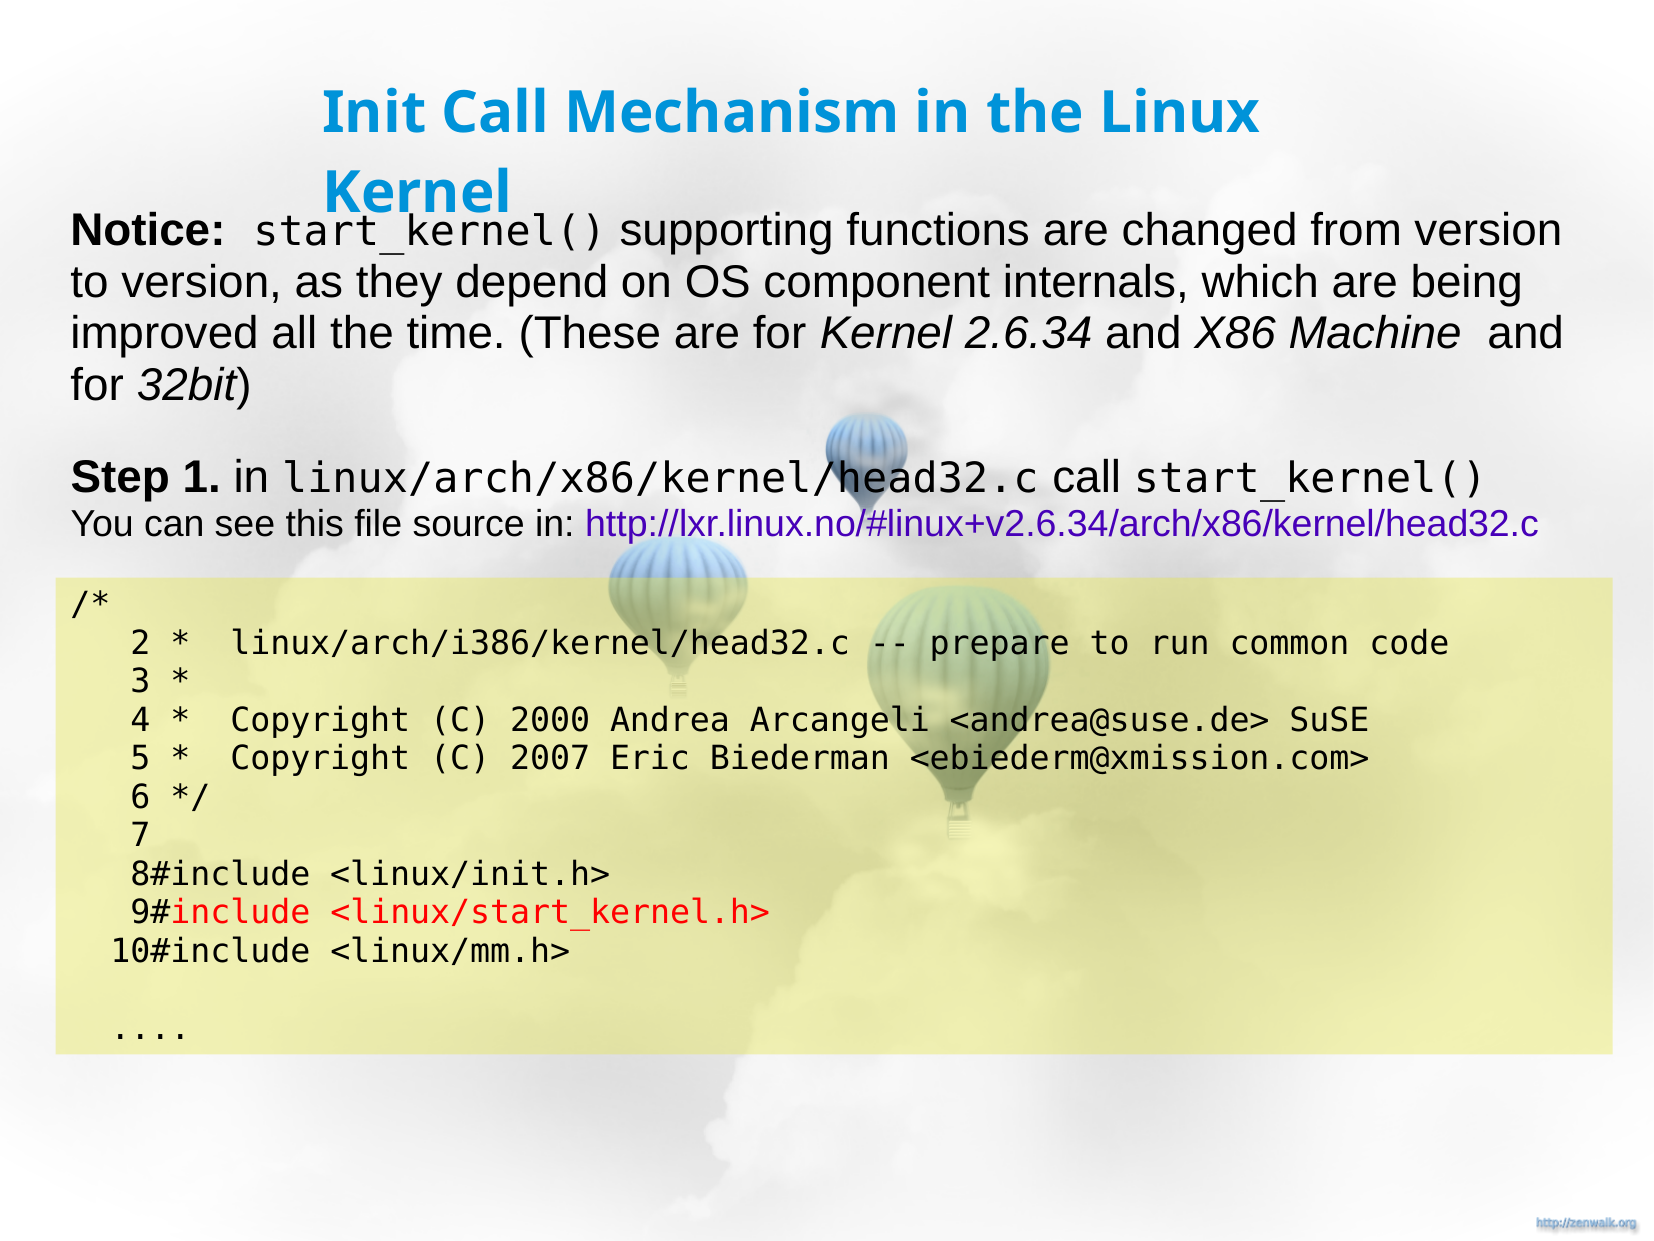

Init Call Mechanism in the Linux Kernel
Notice: start_kernel() supporting functions are changed from version to version, as they depend on OS component internals, which are being improved all the time. (These are for Kernel 2.6.34 and X86 Machine and for 32bit)
Step 1. in linux/arch/x86/kernel/head32.c call start_kernel()
You can see this file source in: http://lxr.linux.no/#linux+v2.6.34/arch/x86/kernel/head32.c
/*
 2 * linux/arch/i386/kernel/head32.c -- prepare to run common code
 3 *
 4 * Copyright (C) 2000 Andrea Arcangeli <andrea@suse.de> SuSE
 5 * Copyright (C) 2007 Eric Biederman <ebiederm@xmission.com>
 6 */
 7
 8#include <linux/init.h>
 9#include <linux/start_kernel.h>
 10#include <linux/mm.h>
 ....